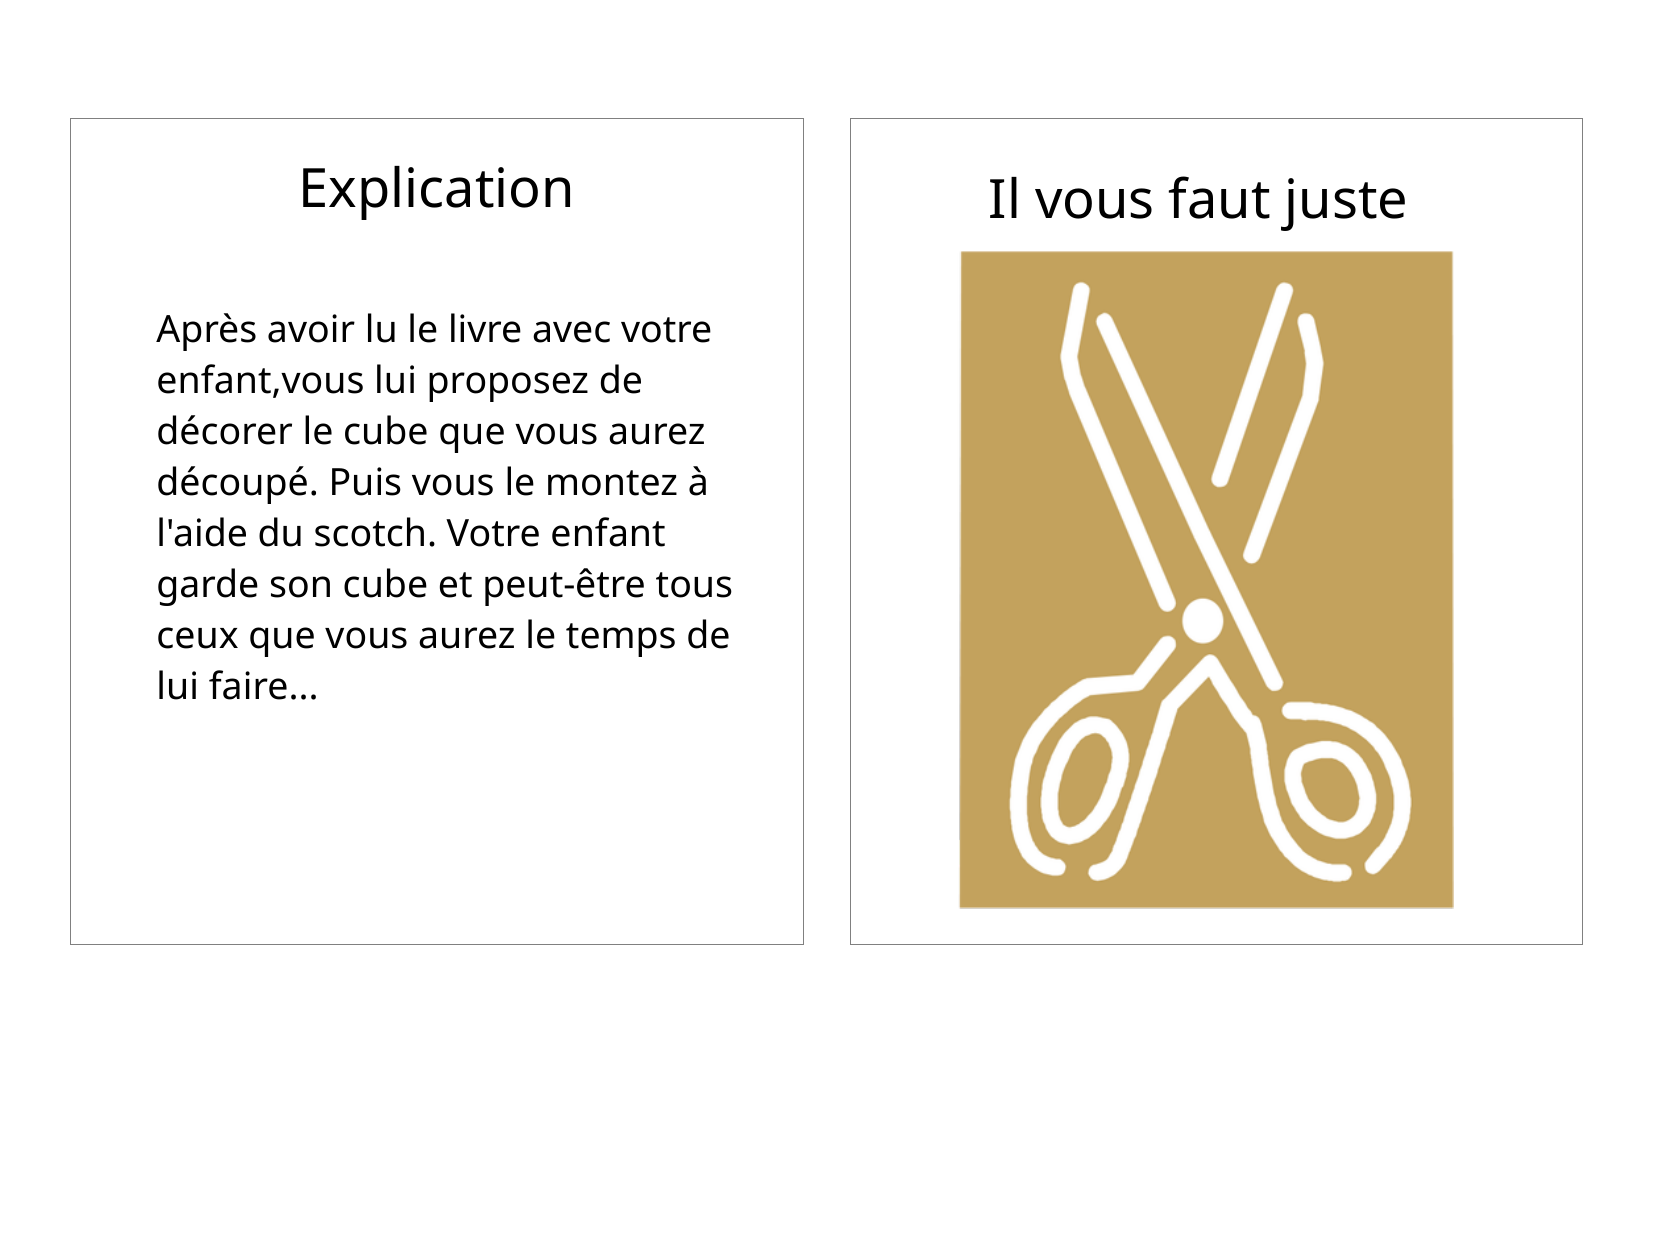

Explication
Il vous faut juste
Après avoir lu le livre avec votre enfant,vous lui proposez de décorer le cube que vous aurez découpé. Puis vous le montez à l'aide du scotch. Votre enfant garde son cube et peut-être tous ceux que vous aurez le temps de lui faire...